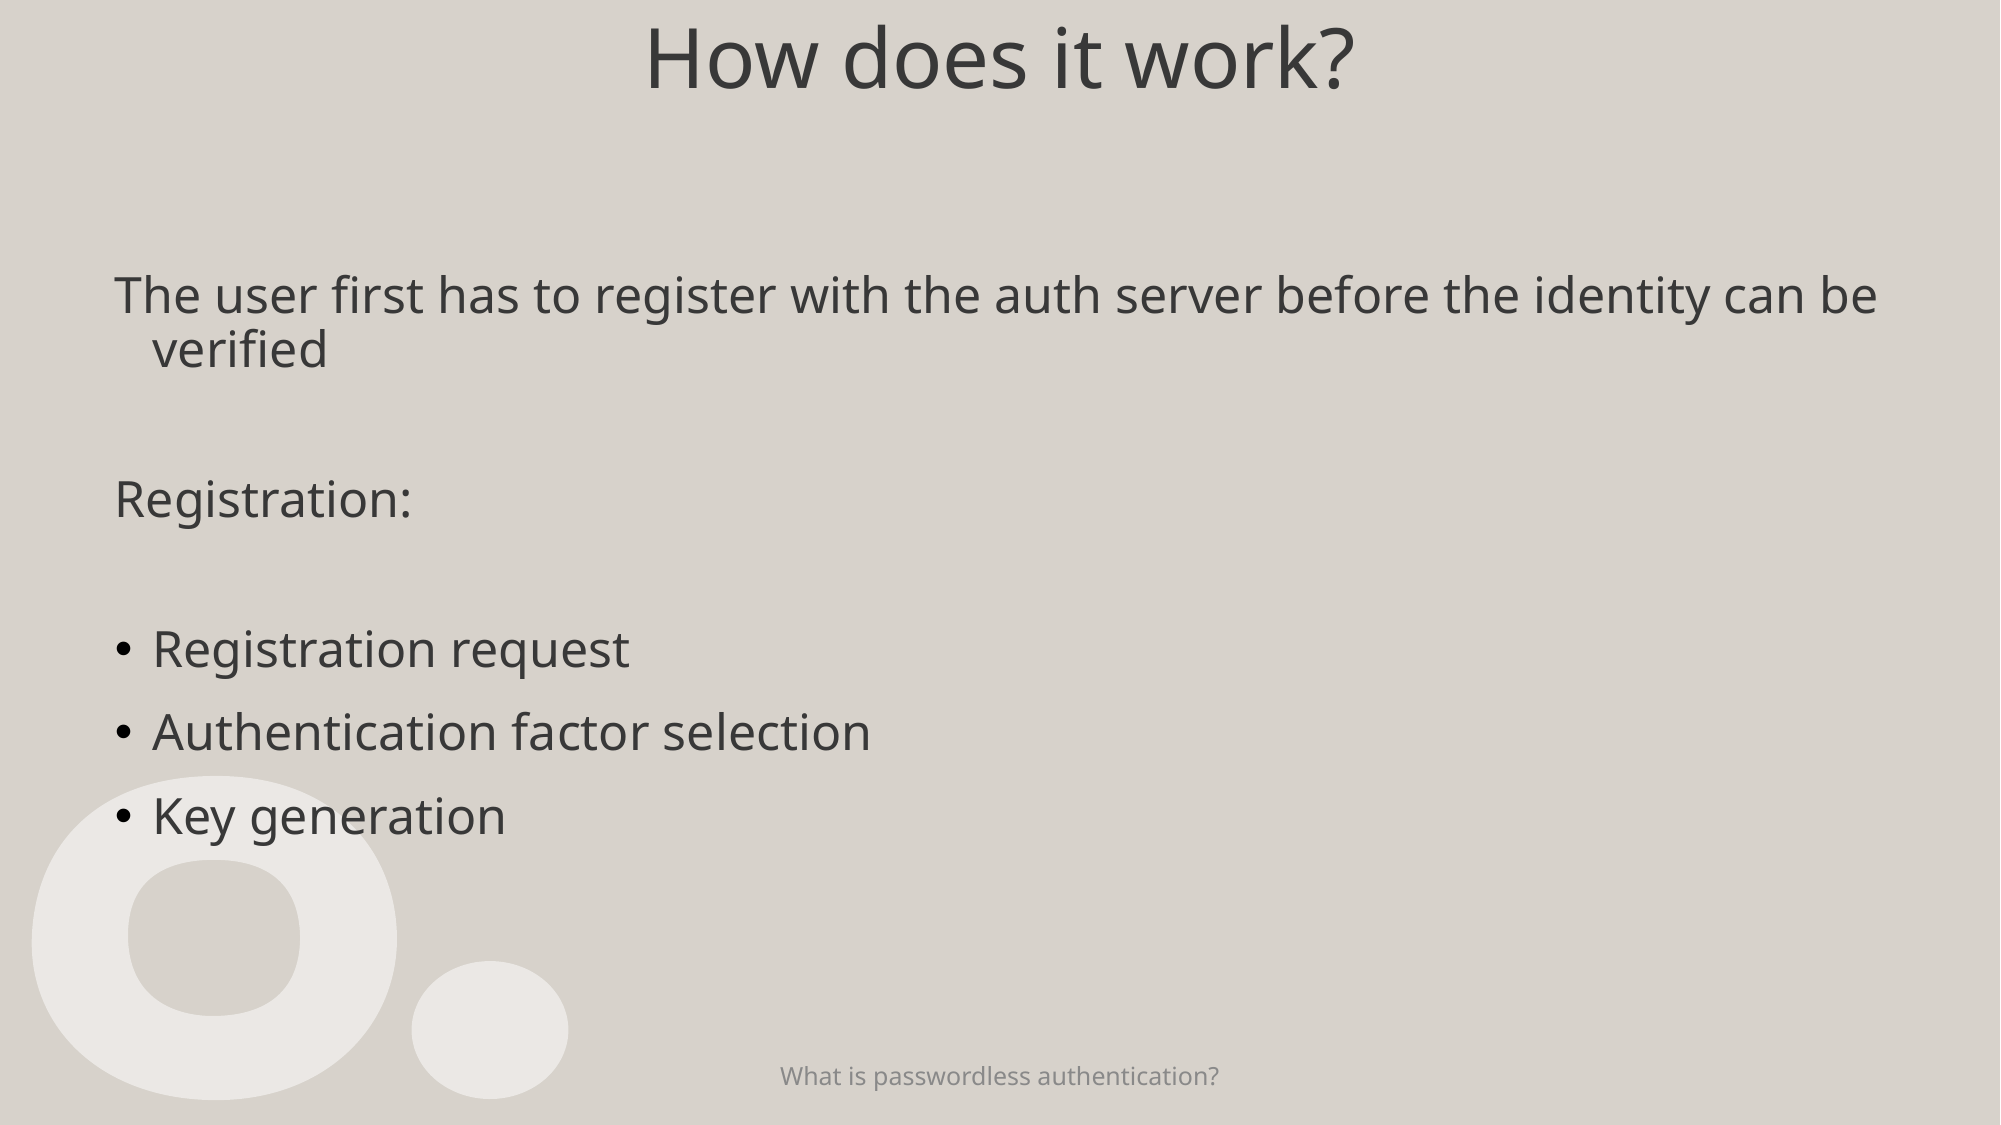

How does it work?
# The user first has to register with the auth server before the identity can be verified
Registration:
Registration request
Authentication factor selection
Key generation
What is passwordless authentication?